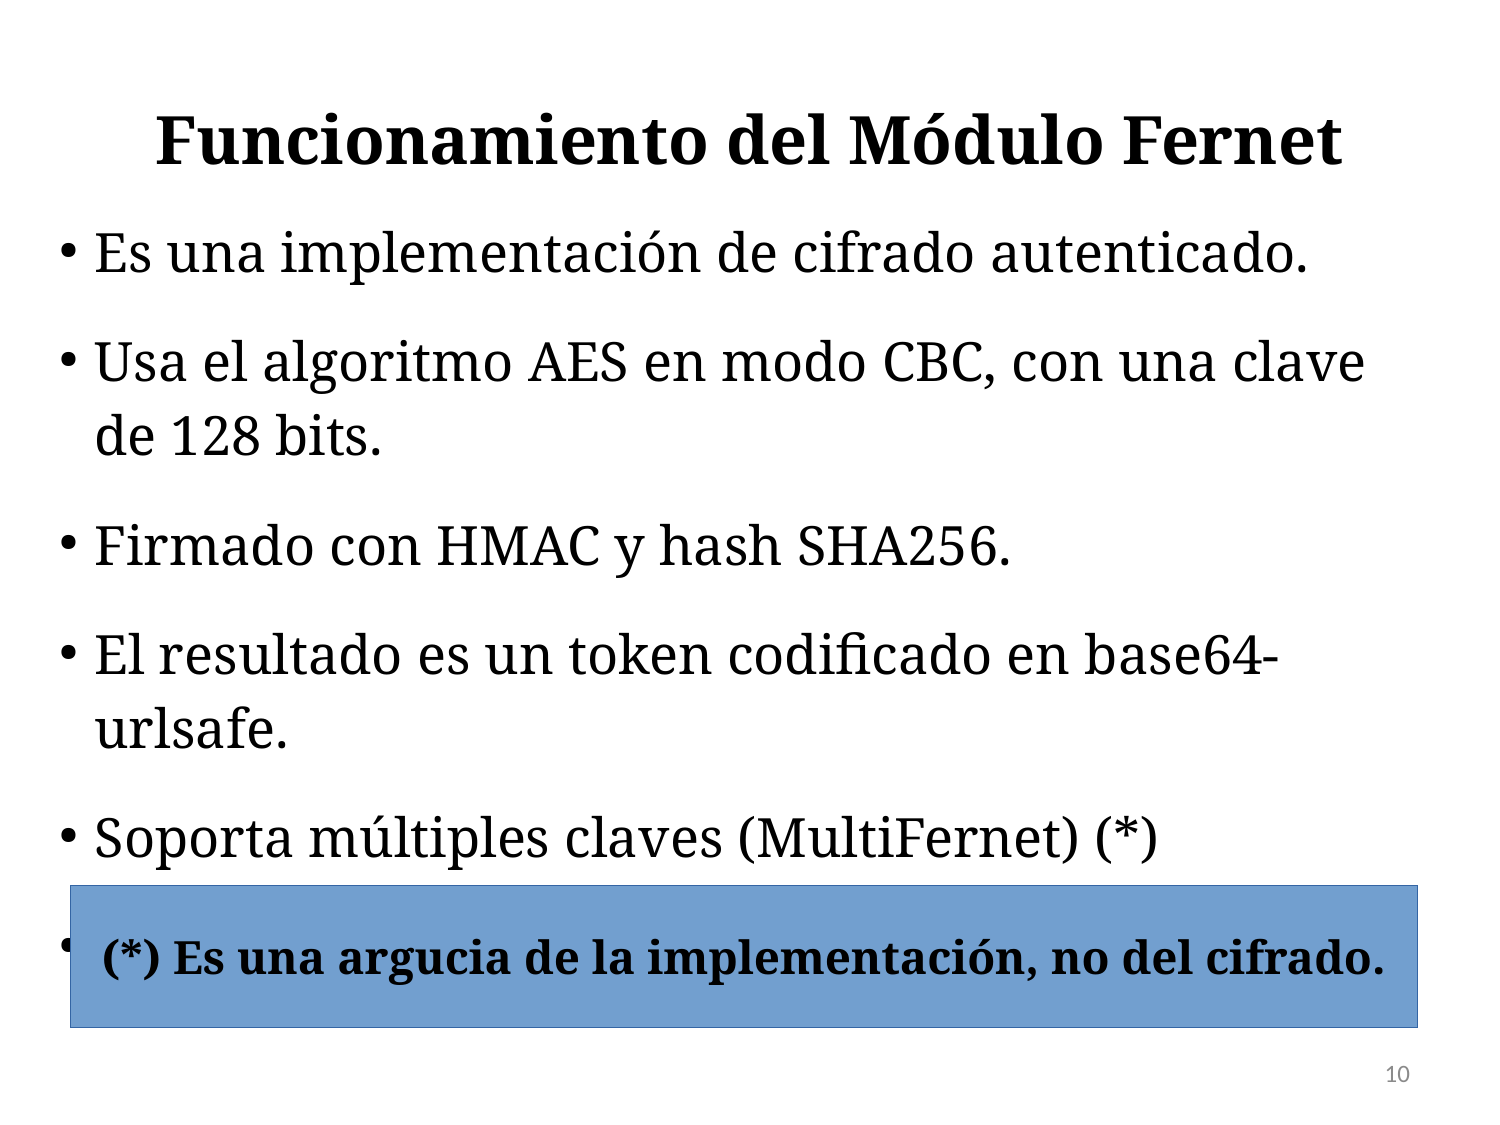

# Funcionamiento del Módulo Fernet
Es una implementación de cifrado autenticado.
Usa el algoritmo AES en modo CBC, con una clave de 128 bits.
Firmado con HMAC y hash SHA256.
El resultado es un token codificado en base64-urlsafe.
Soporta múltiples claves (MultiFernet) (*)
Expiración de los tokens (*)
(*) Es una argucia de la implementación, no del cifrado.
Luis González Fernández - Cryptography
10